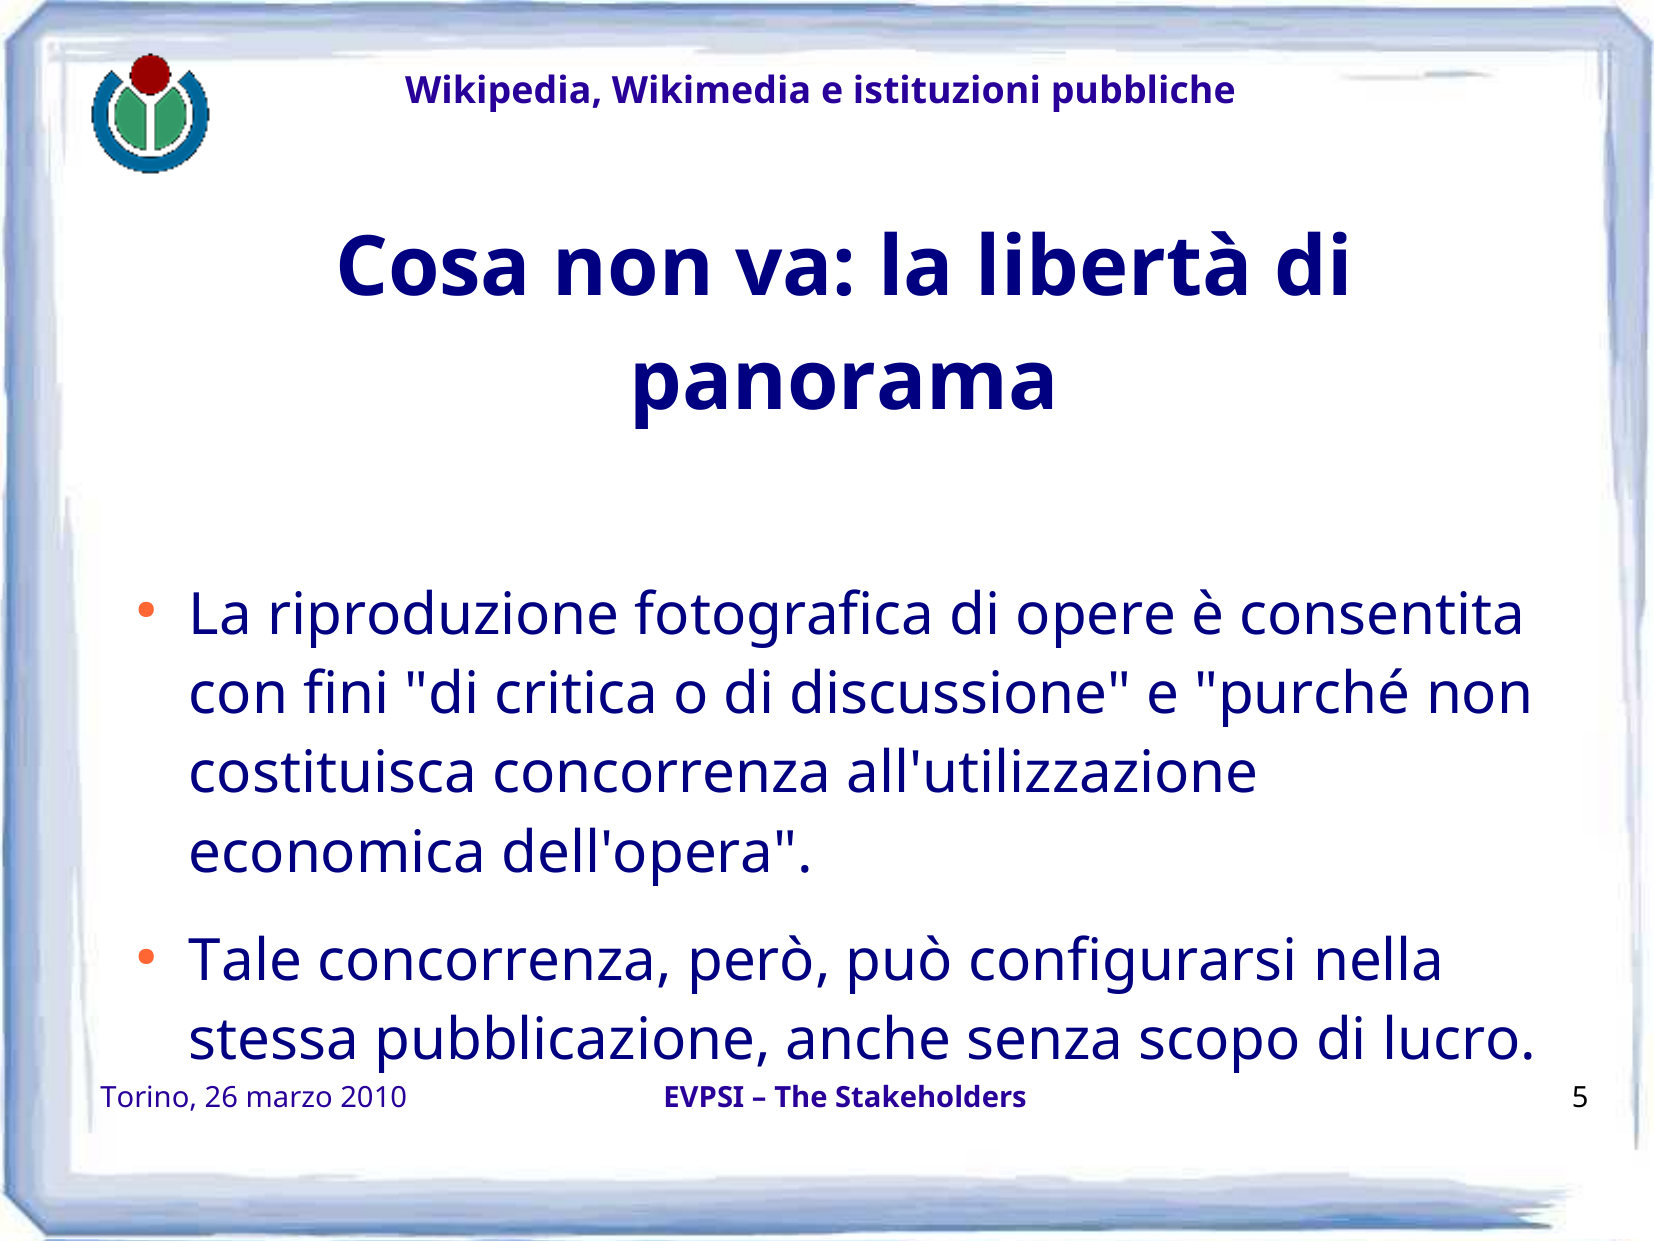

# Wikipedia, Wikimedia e istituzioni pubbliche
Cosa non va: la libertà di panorama
La riproduzione fotografica di opere è consentita con fini "di critica o di discussione" e "purché non costituisca concorrenza all'utilizzazione economica dell'opera".
Tale concorrenza, però, può configurarsi nella stessa pubblicazione, anche senza scopo di lucro.
26 marzo 2010
EVPSI, Torino
5